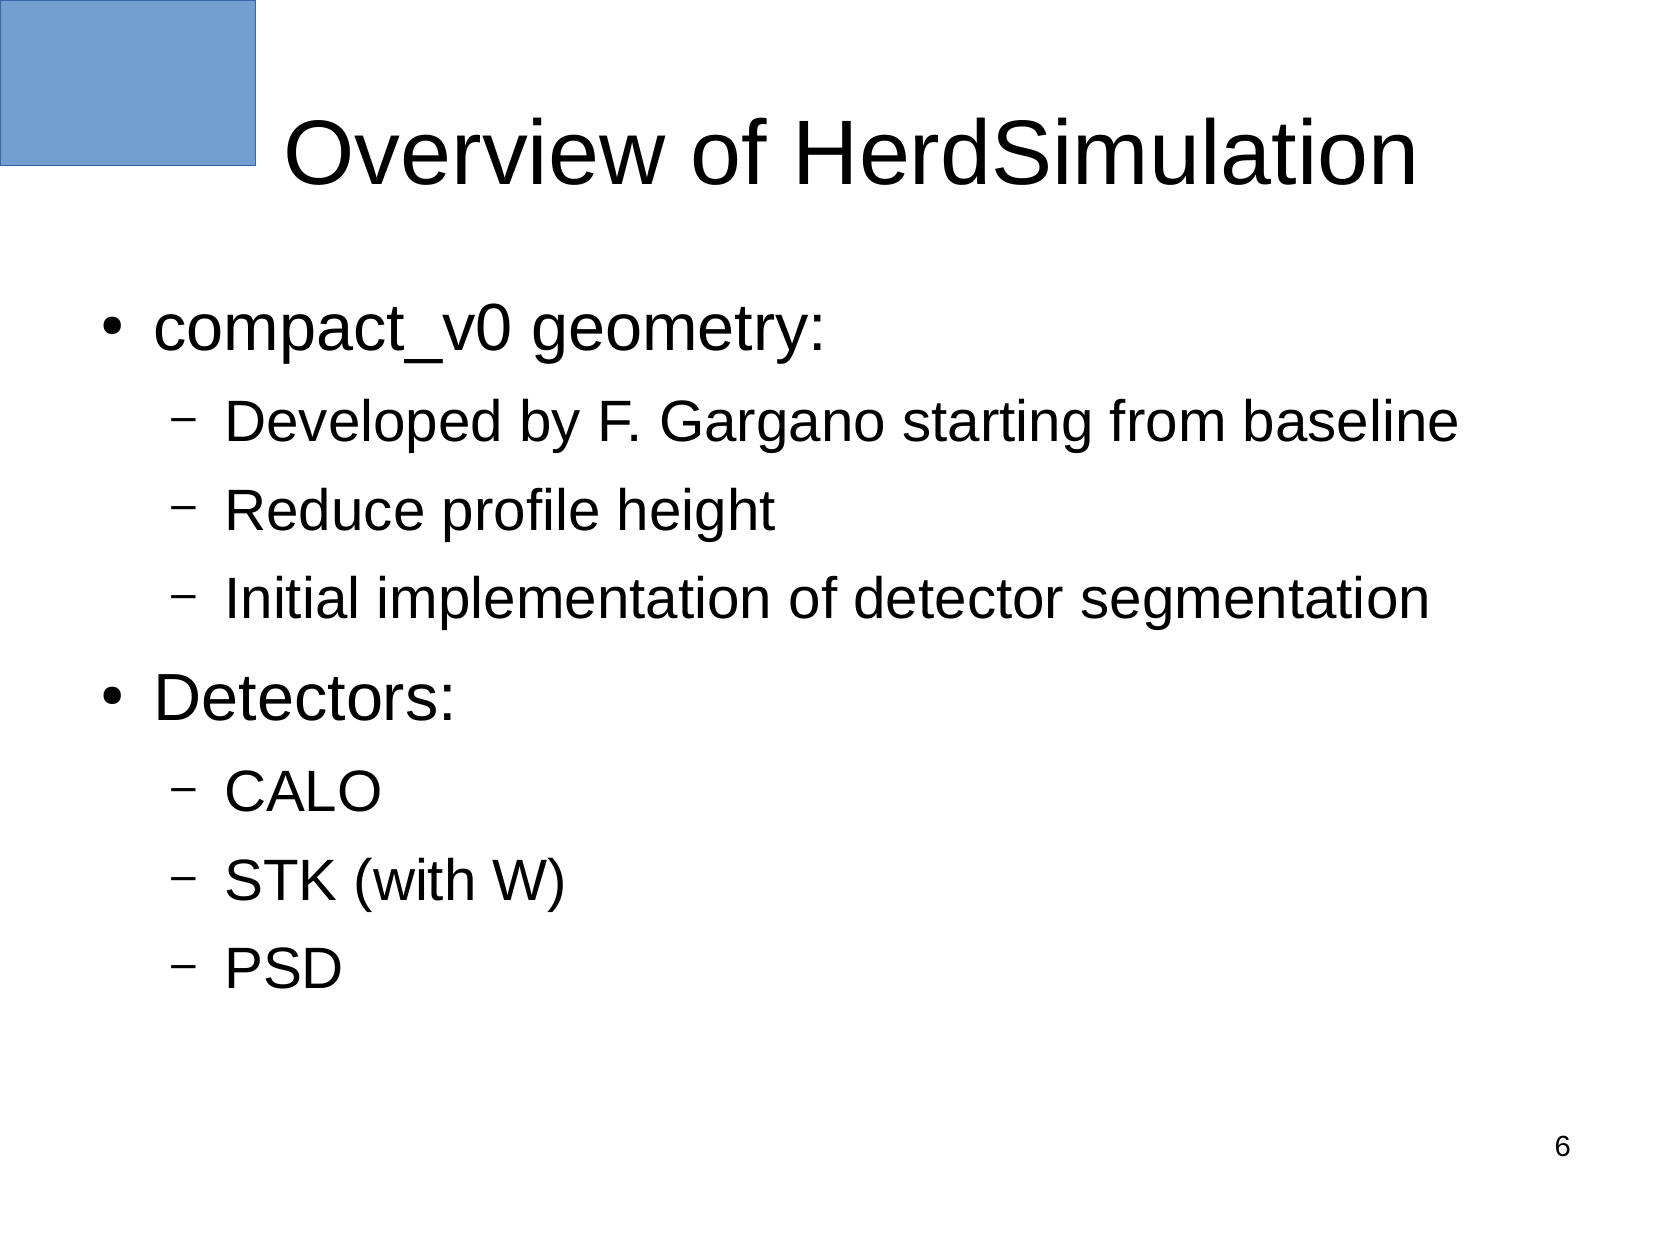

# Overview of HerdSimulation
compact_v0 geometry:
Developed by F. Gargano starting from baseline
Reduce profile height
Initial implementation of detector segmentation
Detectors:
CALO
STK (with W)
PSD
6